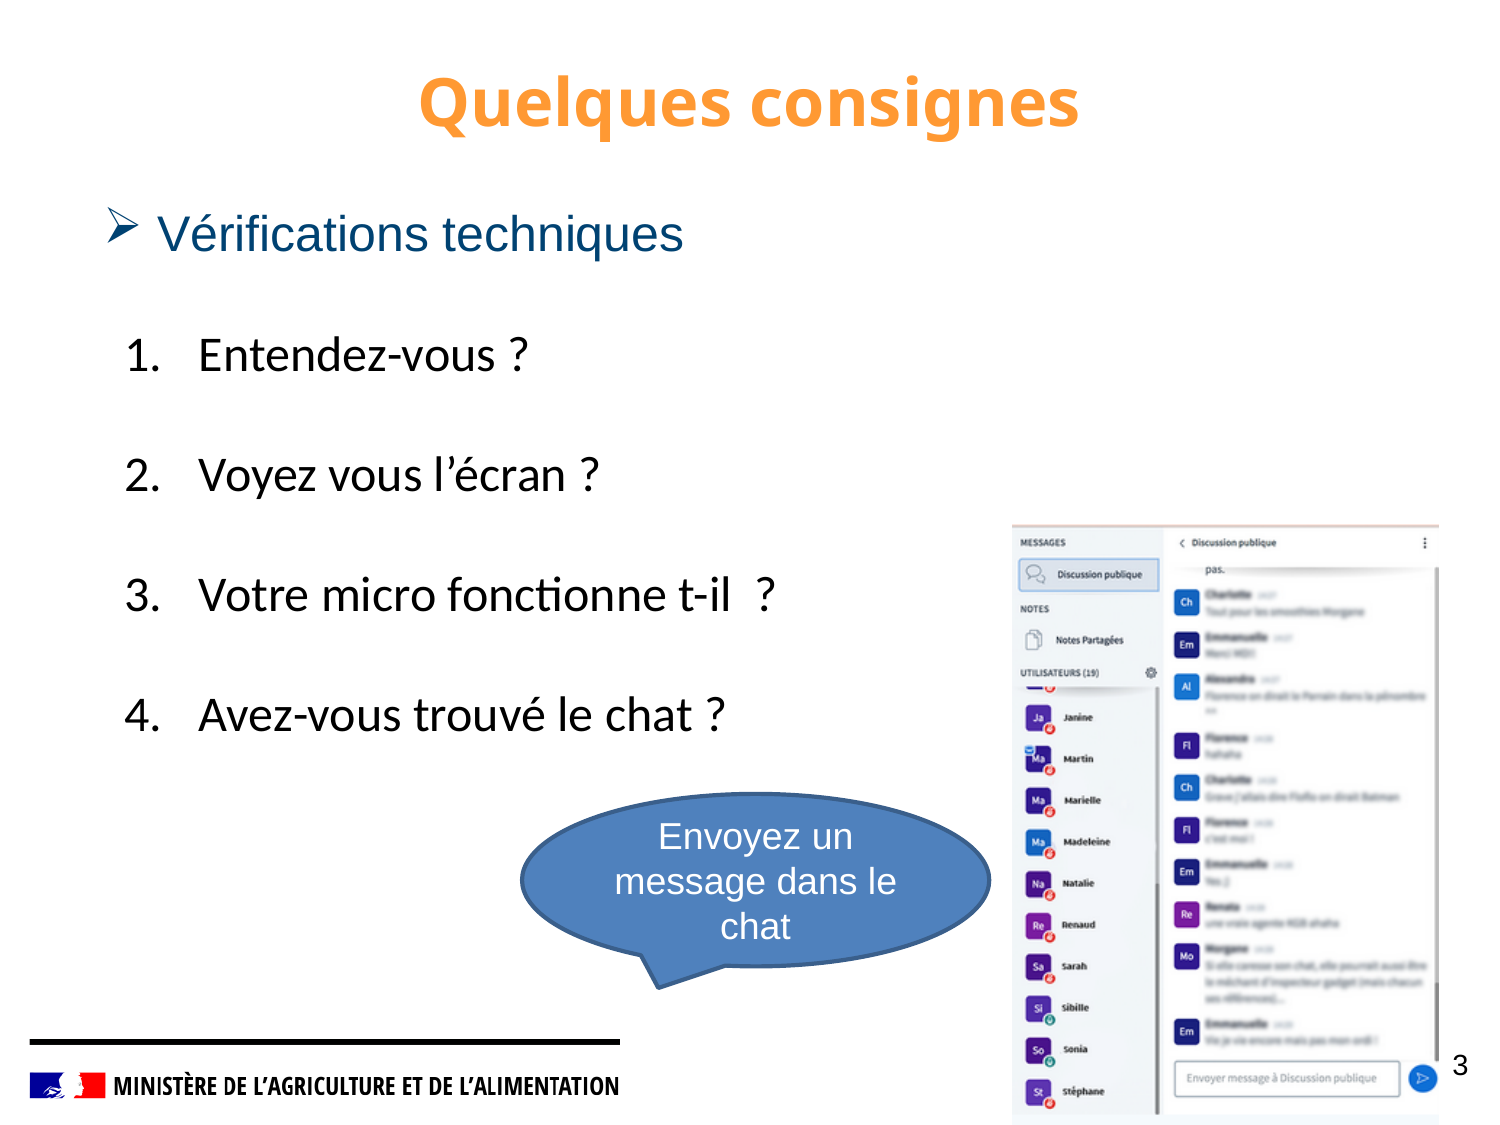

Quelques consignes
 Vérifications techniques
Entendez-vous ?
Voyez vous l’écran ?
Votre micro fonctionne t-il ?
Avez-vous trouvé le chat ?
Envoyez un message dans le chat